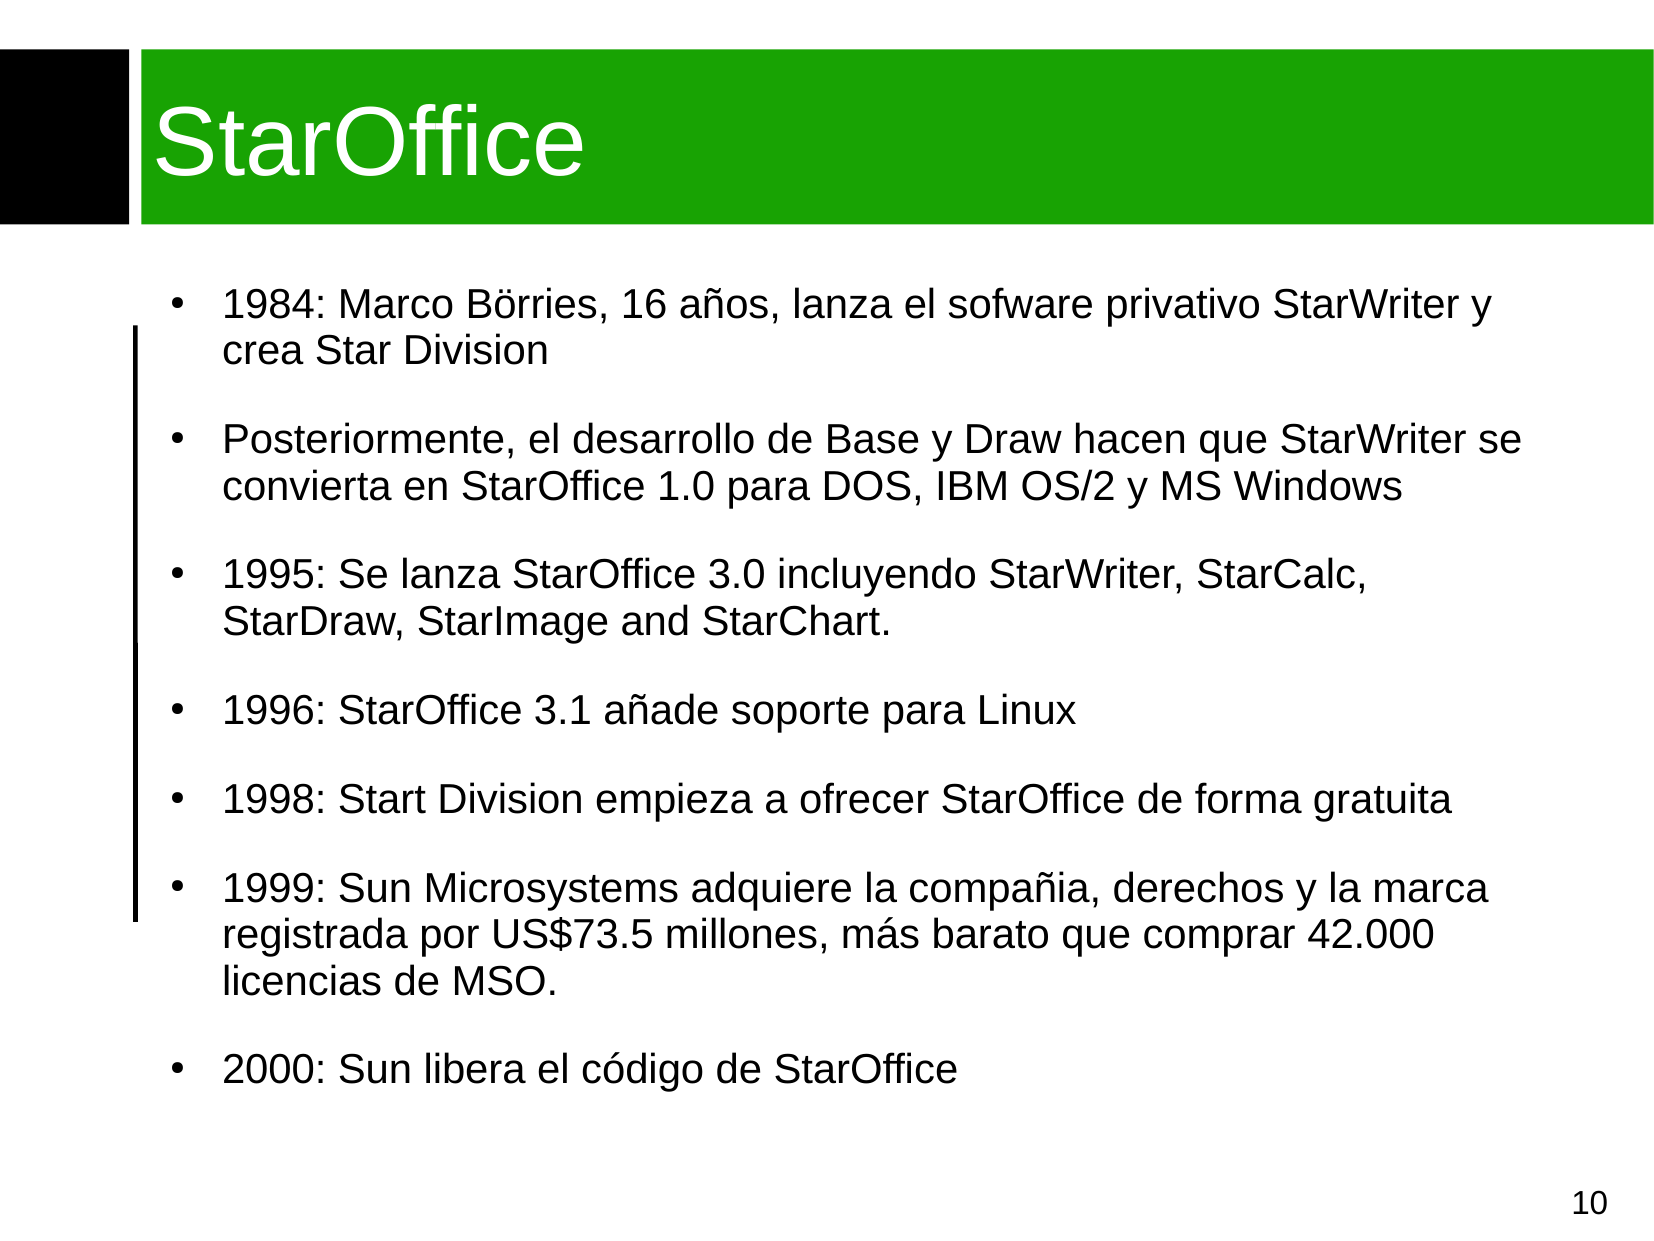

# StarOffice
1984: Marco Börries, 16 años, lanza el sofware privativo StarWriter y crea Star Division
Posteriormente, el desarrollo de Base y Draw hacen que StarWriter se convierta en StarOffice 1.0 para DOS, IBM OS/2 y MS Windows
1995: Se lanza StarOffice 3.0 incluyendo StarWriter, StarCalc, StarDraw, StarImage and StarChart.
1996: StarOffice 3.1 añade soporte para Linux
1998: Start Division empieza a ofrecer StarOffice de forma gratuita
1999: Sun Microsystems adquiere la compañia, derechos y la marca registrada por US$73.5 millones, más barato que comprar 42.000 licencias de MSO.
2000: Sun libera el código de StarOffice